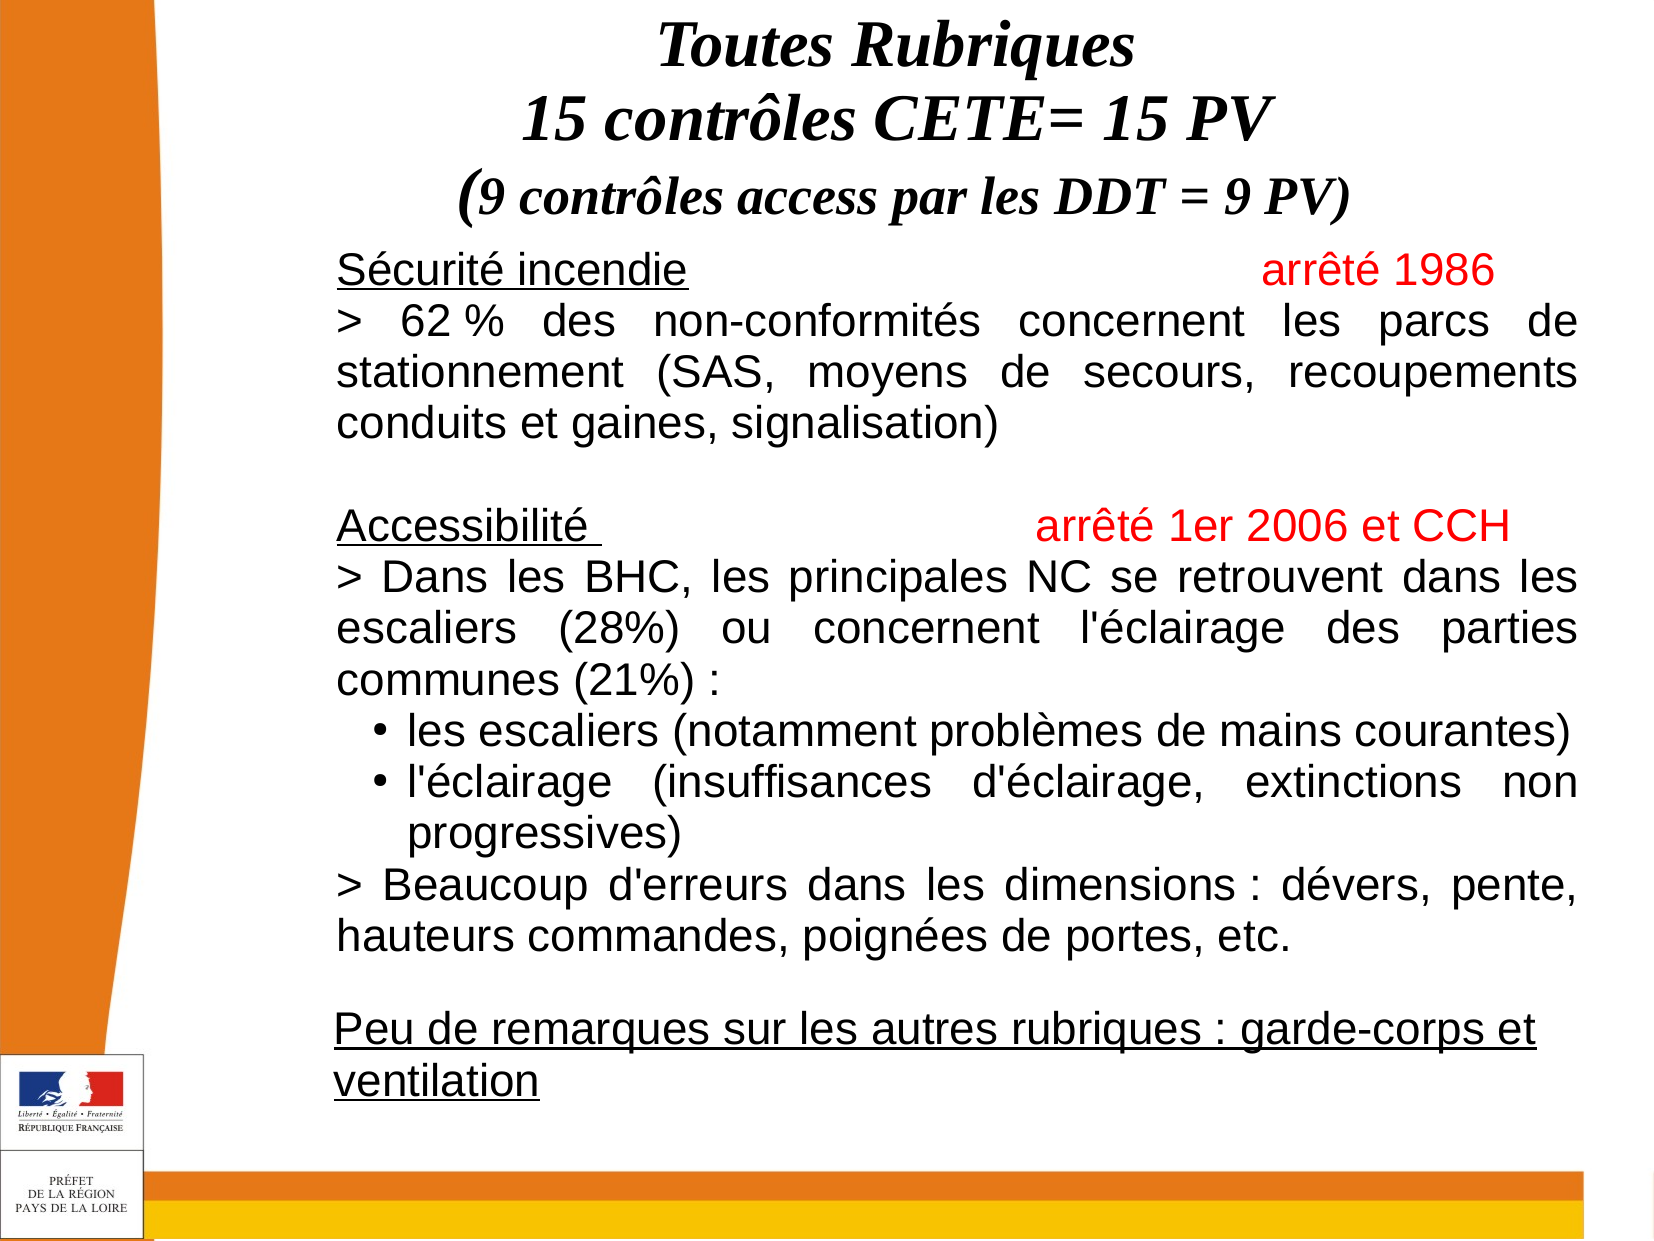

# Toutes Rubriques 15 contrôles CETE= 15 PV (9 contrôles access par les DDT = 9 PV)
Sécurité incendie			 arrêté 1986
> 62 % des non-conformités concernent les parcs de stationnement (SAS, moyens de secours, recoupements conduits et gaines, signalisation)
Accessibilité arrêté 1er 2006 et CCH
> Dans les BHC, les principales NC se retrouvent dans les escaliers (28%) ou concernent l'éclairage des parties communes (21%) :
les escaliers (notamment problèmes de mains courantes)
l'éclairage (insuffisances d'éclairage, extinctions non progressives)
> Beaucoup d'erreurs dans les dimensions : dévers, pente, hauteurs commandes, poignées de portes, etc.
Peu de remarques sur les autres rubriques : garde-corps et ventilation